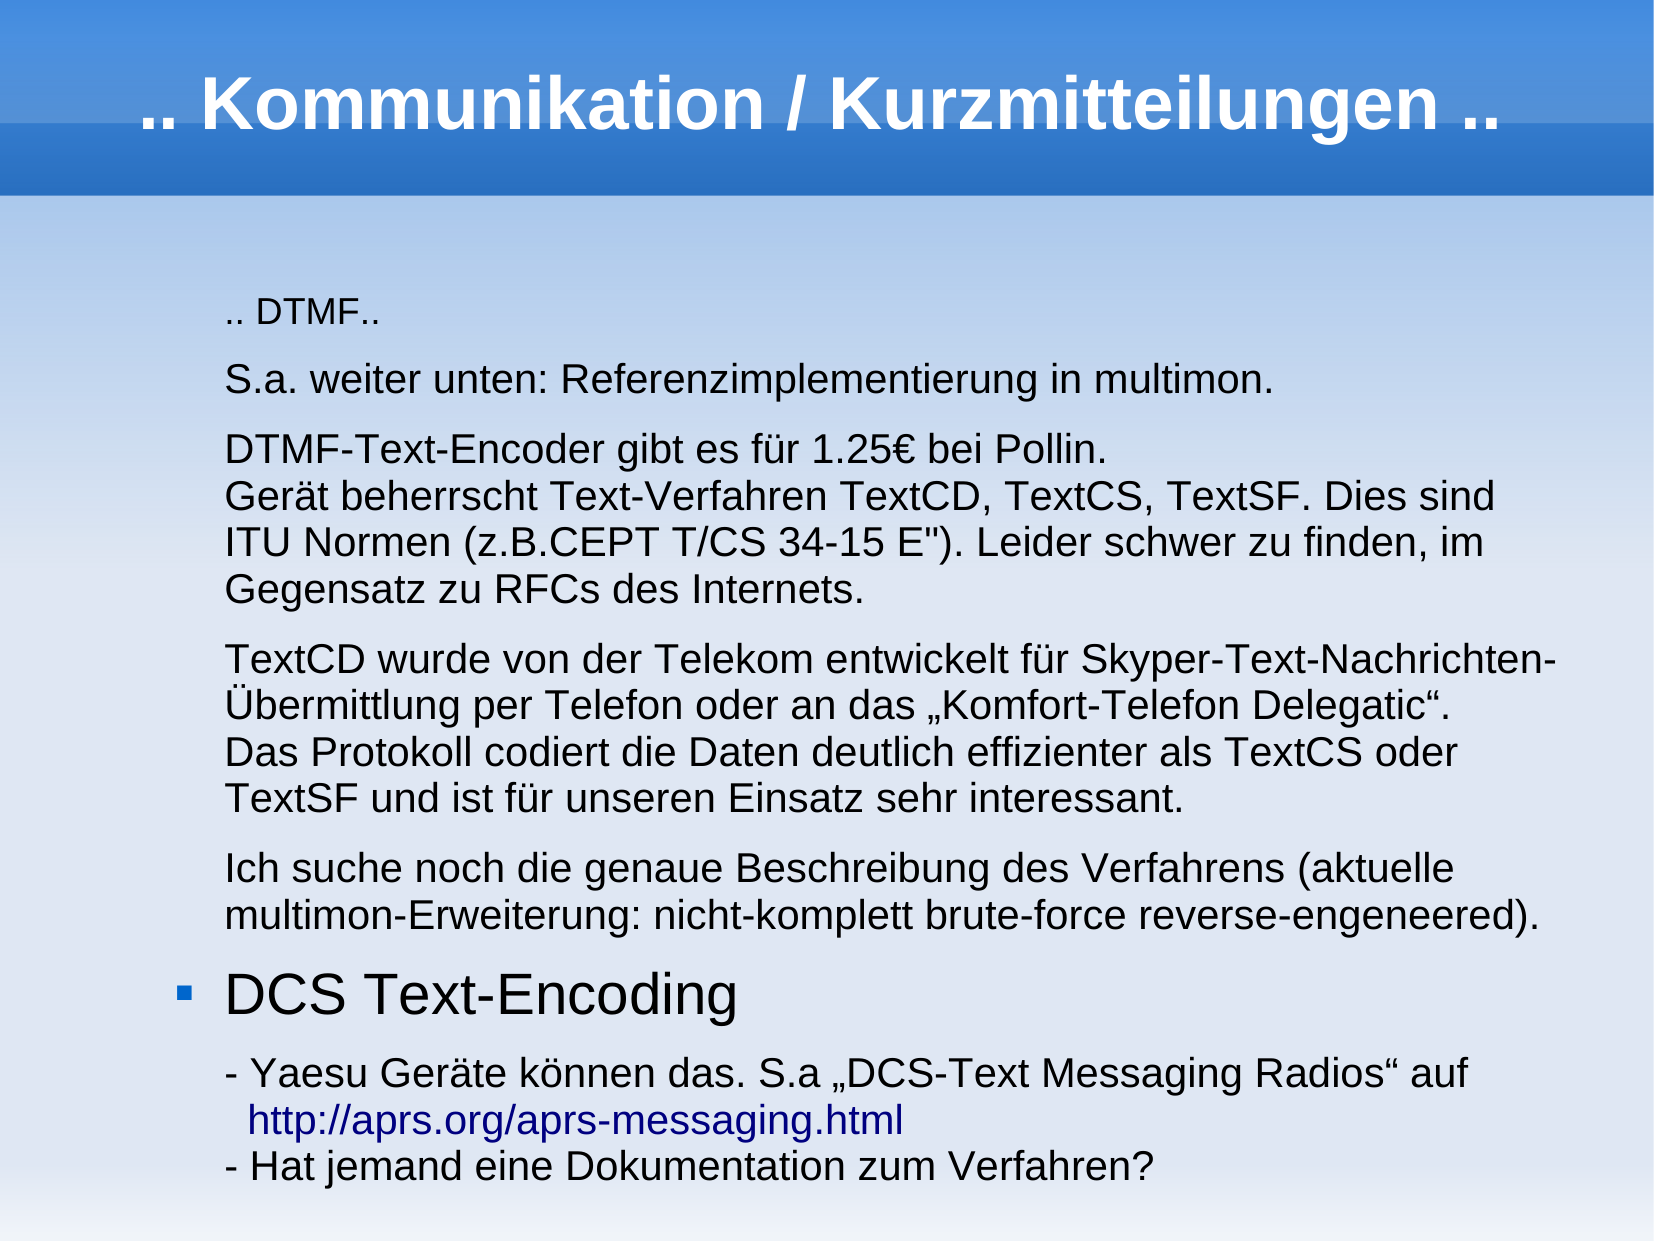

# .. Kommunikation / Kurzmitteilungen ..
.. DTMF..
S.a. weiter unten: Referenzimplementierung in multimon.
DTMF-Text-Encoder gibt es für 1.25€ bei Pollin.
Gerät beherrscht Text-Verfahren TextCD, TextCS, TextSF. Dies sind ITU Normen (z.B.CEPT T/CS 34-15 E"). Leider schwer zu finden, im Gegensatz zu RFCs des Internets.
TextCD wurde von der Telekom entwickelt für Skyper-Text-Nachrichten-Übermittlung per Telefon oder an das „Komfort-Telefon Delegatic“.
Das Protokoll codiert die Daten deutlich effizienter als TextCS oder TextSF und ist für unseren Einsatz sehr interessant.
Ich suche noch die genaue Beschreibung des Verfahrens (aktuelle multimon-Erweiterung: nicht-komplett brute-force reverse-engeneered).
DCS Text-Encoding
- Yaesu Geräte können das. S.a „DCS-Text Messaging Radios“ auf
 http://aprs.org/aprs-messaging.html
- Hat jemand eine Dokumentation zum Verfahren?